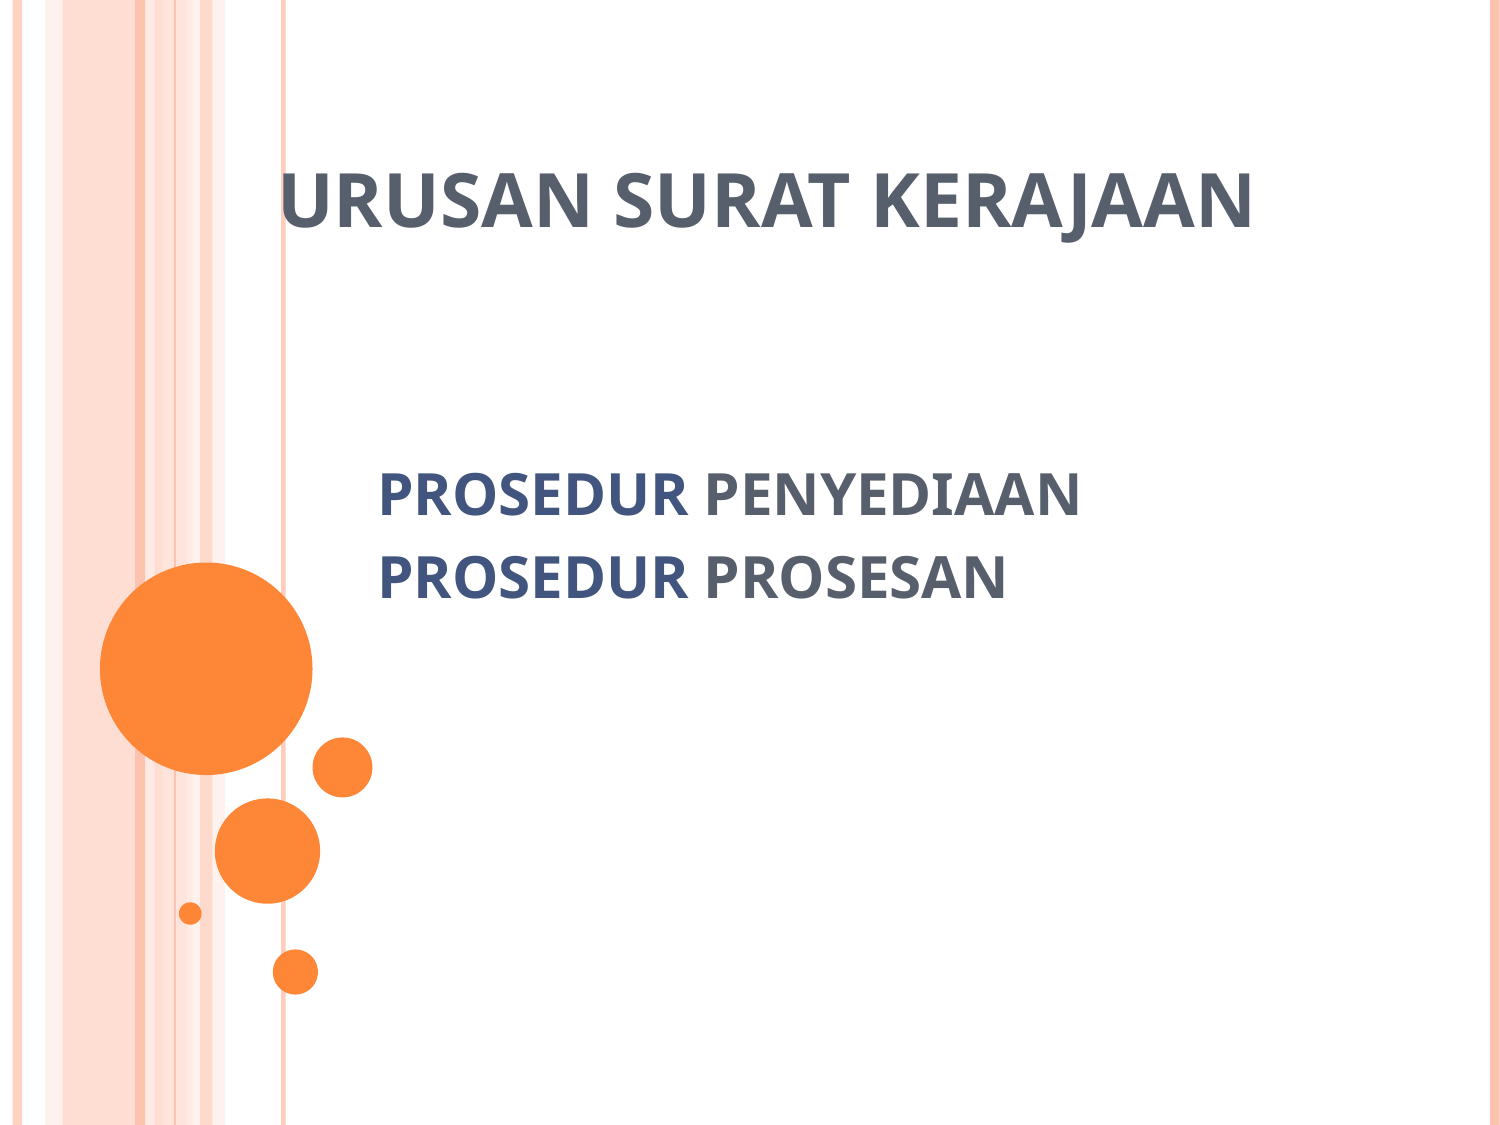

# URUSAN SURAT KERAJAAN
PROSEDUR PENYEDIAAN
PROSEDUR PROSESAN